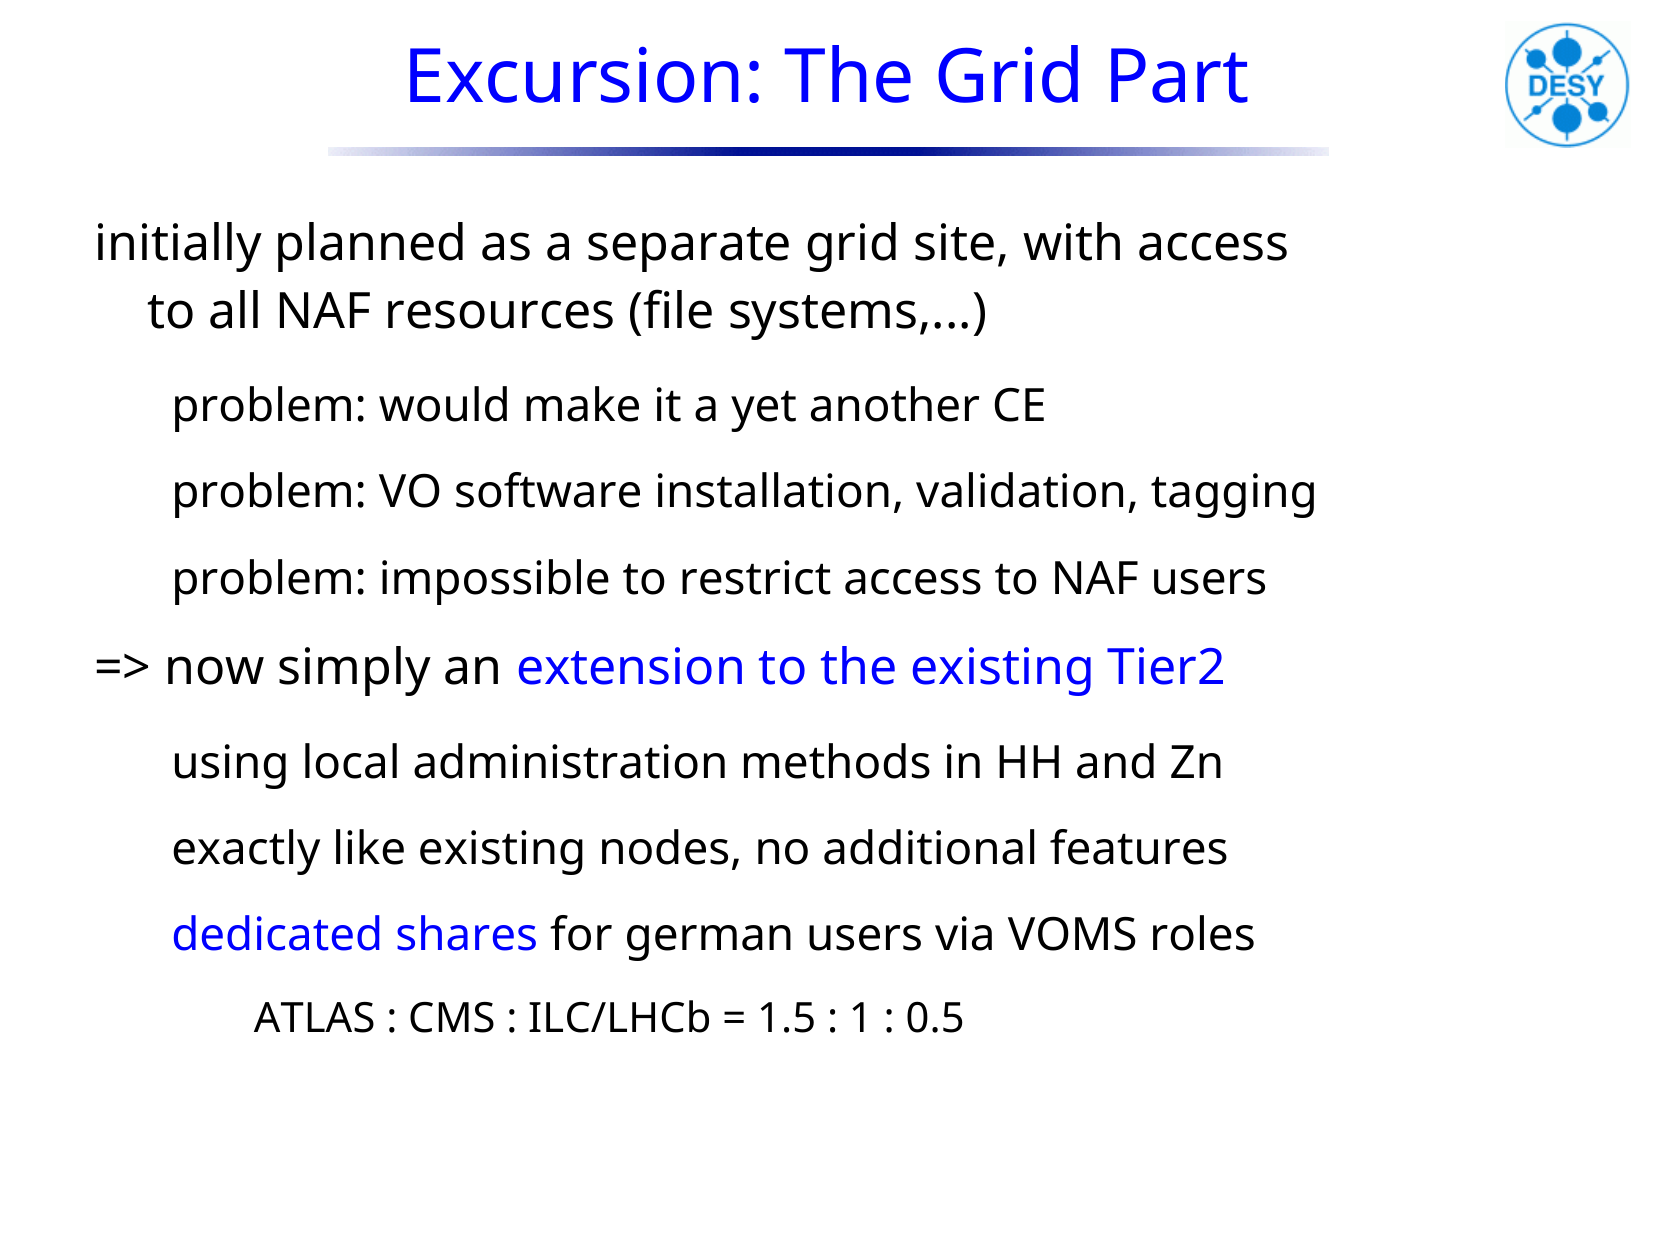

# Excursion: The Grid Part
initially planned as a separate grid site, with access
to all NAF resources (file systems,...)
problem: would make it a yet another CE
problem: VO software installation, validation, tagging
problem: impossible to restrict access to NAF users
=> now simply an extension to the existing Tier2
using local administration methods in HH and Zn
exactly like existing nodes, no additional features
dedicated shares for german users via VOMS roles
ATLAS : CMS : ILC/LHCb = 1.5 : 1 : 0.5